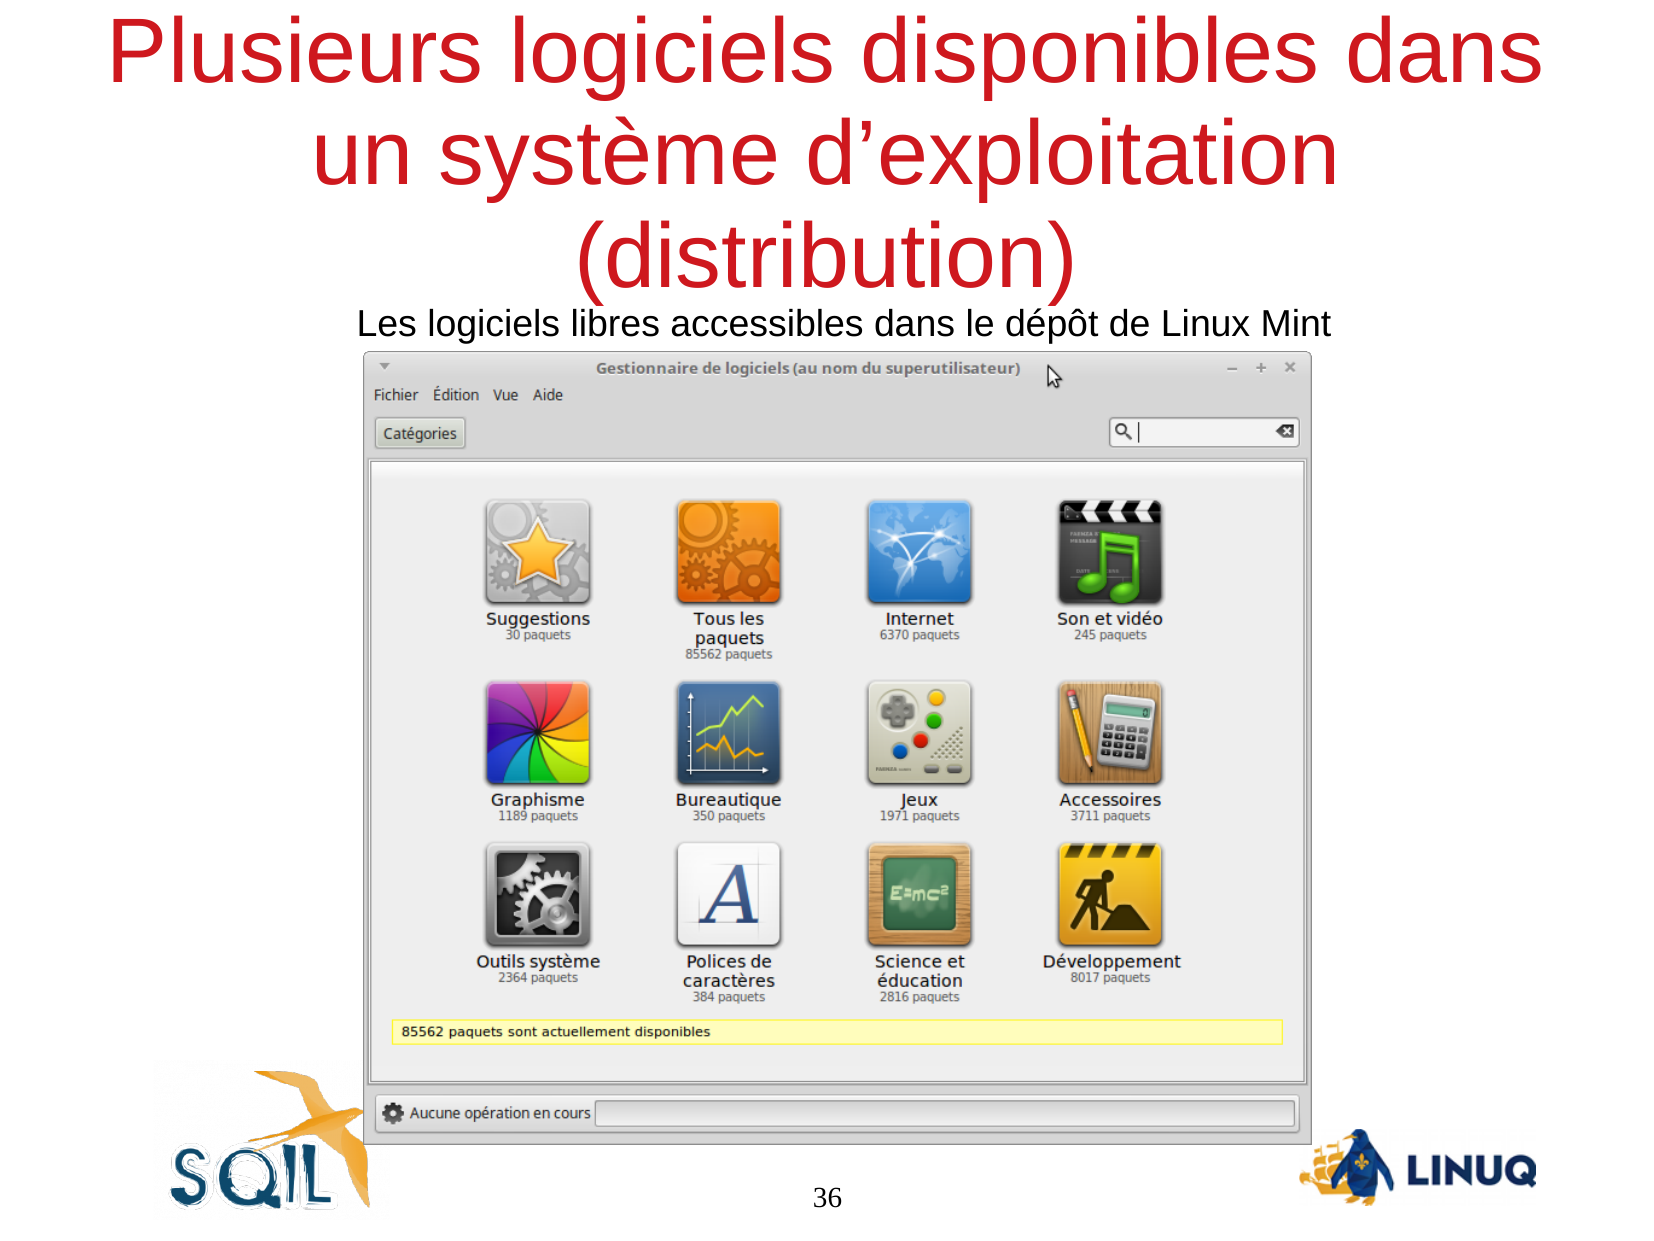

# Plusieurs logiciels disponibles dans un système d’exploitation (distribution)
Les logiciels libres accessibles dans le dépôt de Linux Mint